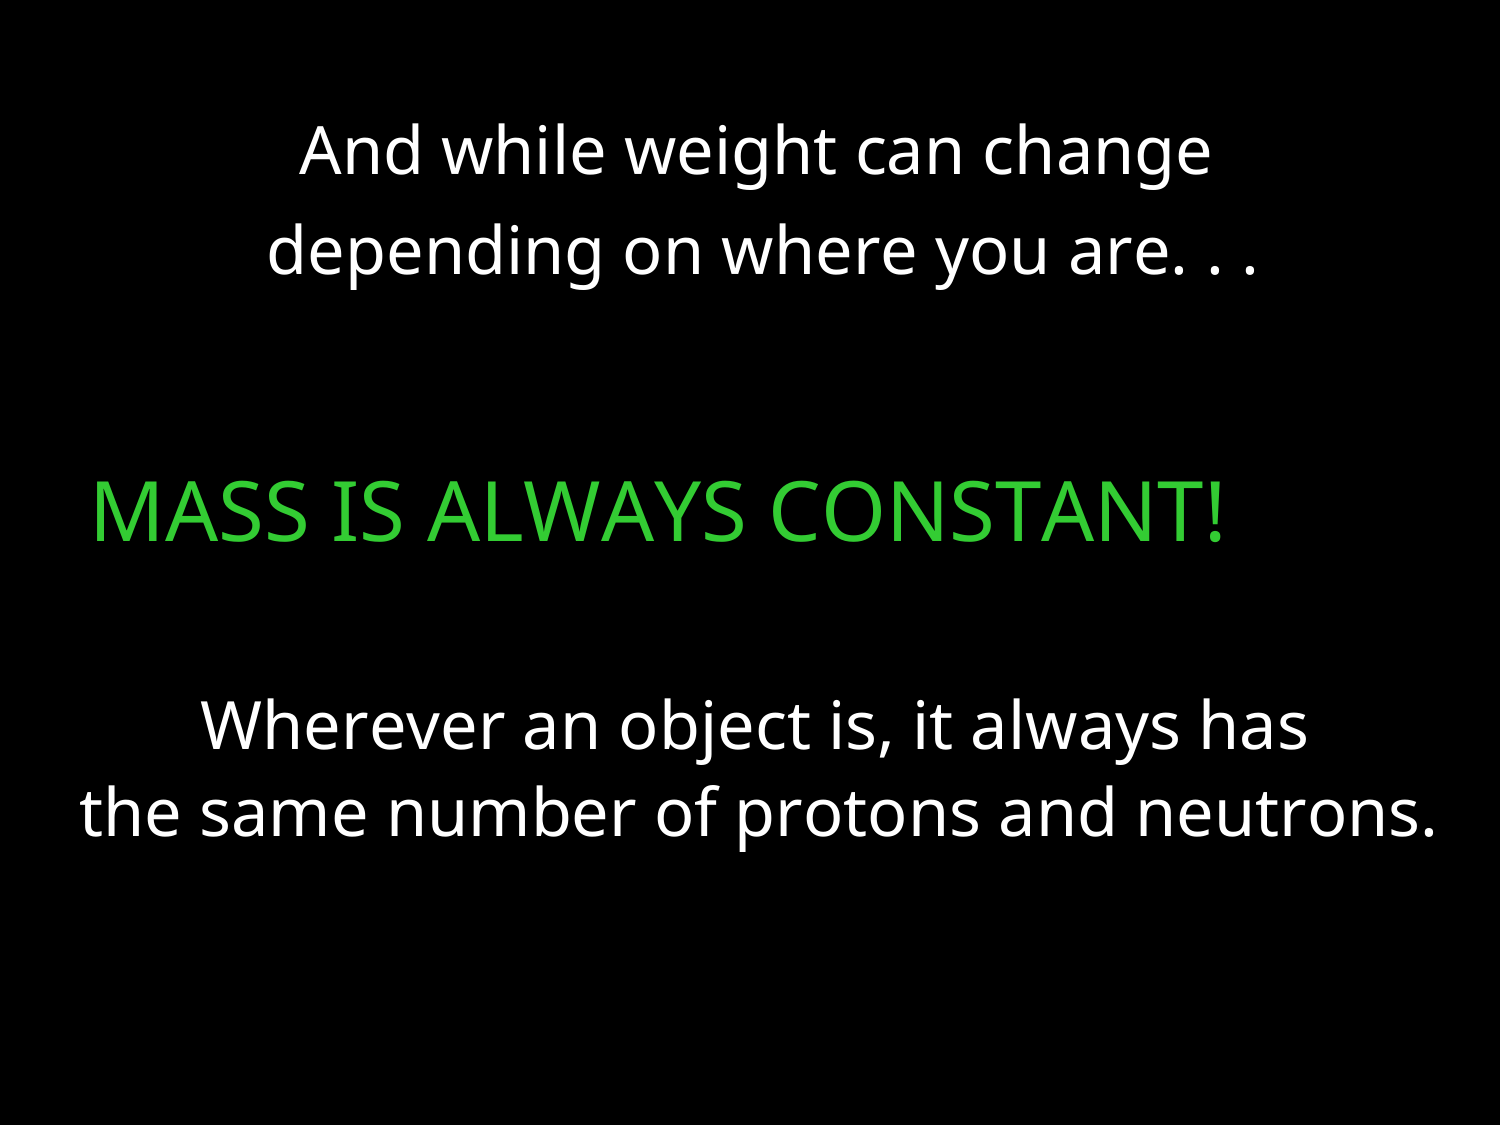

And while weight can change
depending on where you are. . .
MASS IS ALWAYS CONSTANT!
Wherever an object is, it always has
the same number of protons and neutrons.